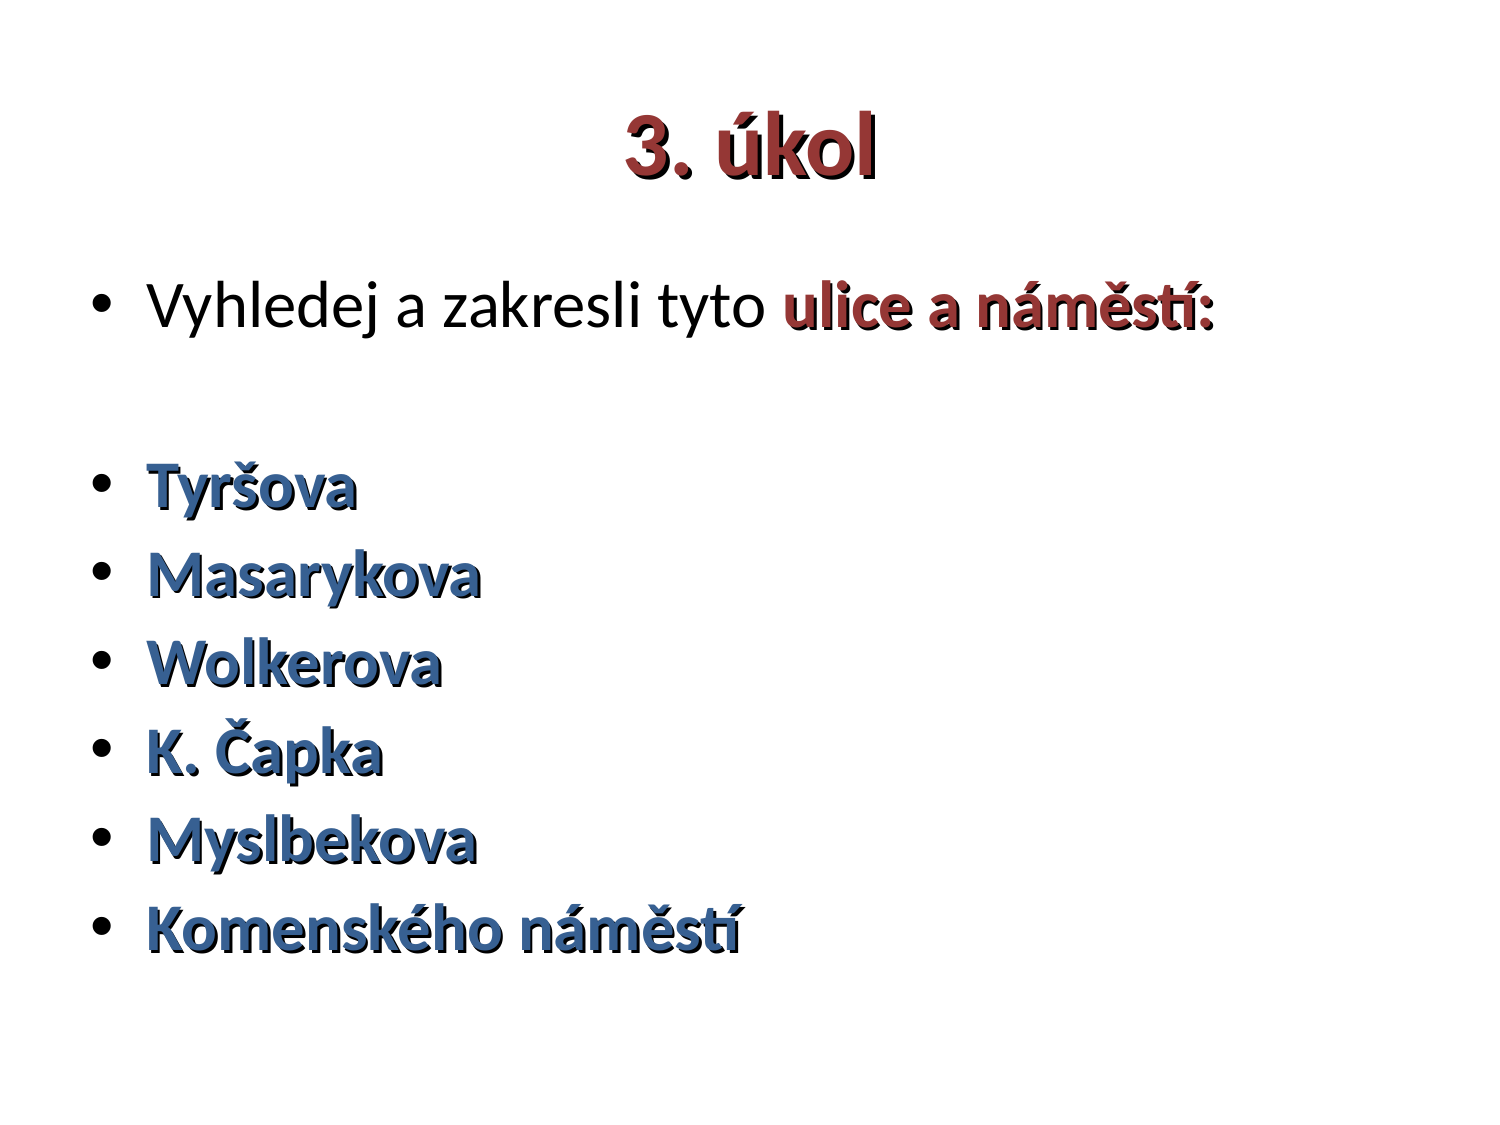

# 3. úkol
Vyhledej a zakresli tyto ulice a náměstí:
Tyršova
Masarykova
Wolkerova
K. Čapka
Myslbekova
Komenského náměstí